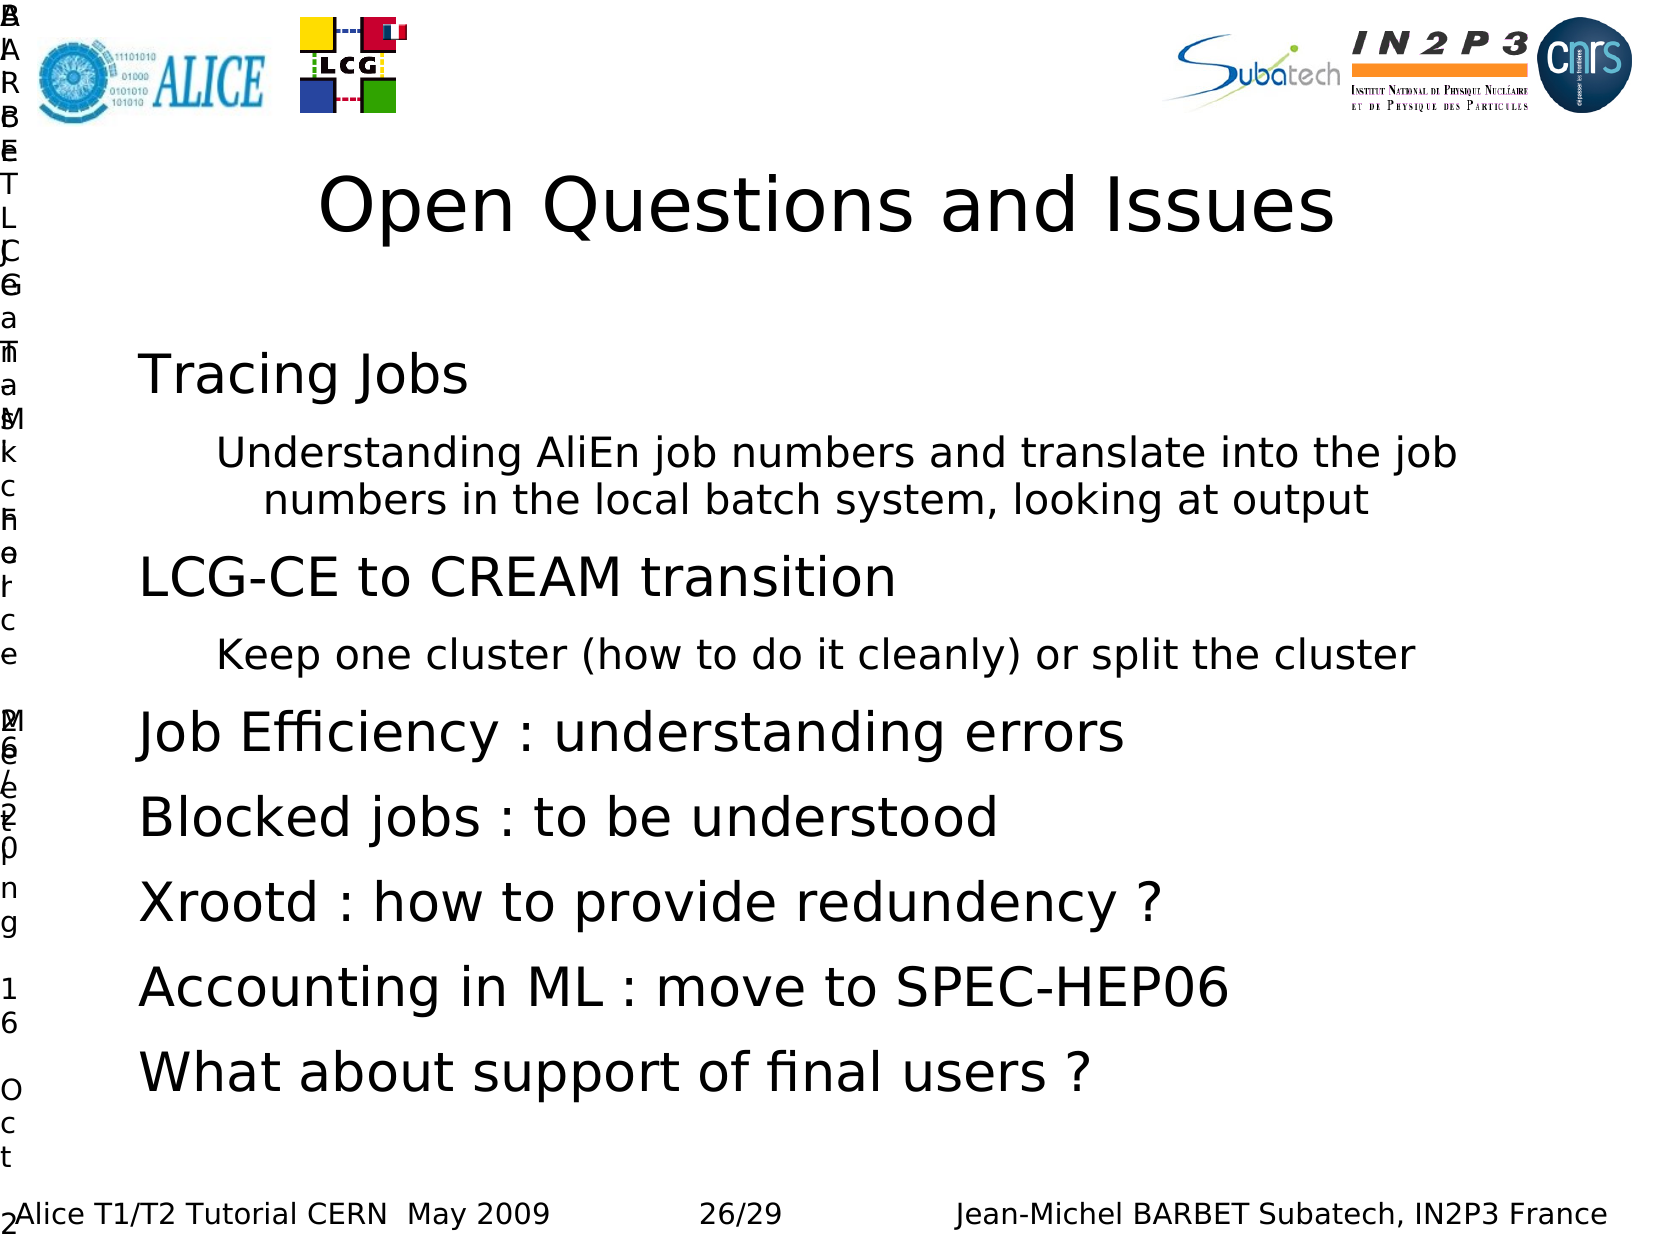

# Open Questions and Issues
Tracing Jobs
Understanding AliEn job numbers and translate into the job numbers in the local batch system, looking at output
LCG-CE to CREAM transition
Keep one cluster (how to do it cleanly) or split the cluster
Job Efficiency : understanding errors
Blocked jobs : to be understood
Xrootd : how to provide redundency ?
Accounting in ML : move to SPEC-HEP06
What about support of final users ?